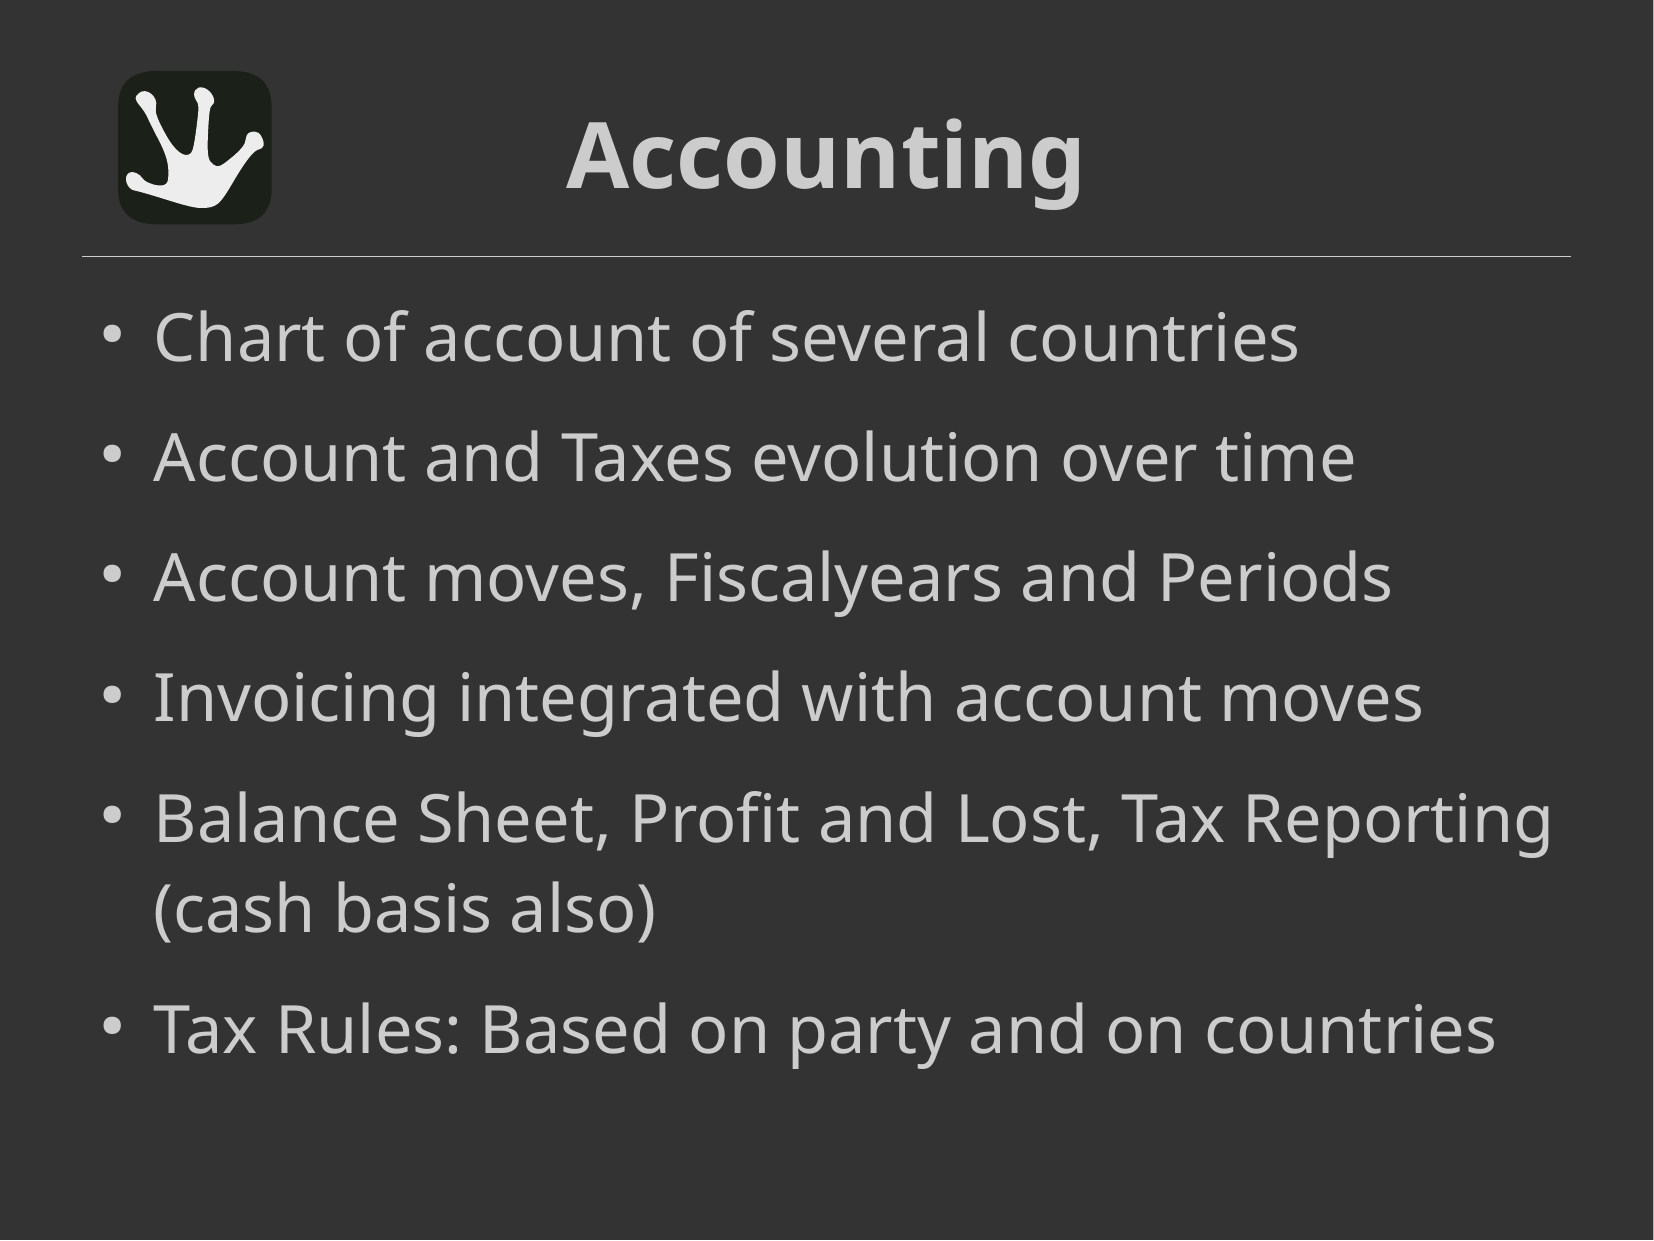

# Accounting
Chart of account of several countries
Account and Taxes evolution over time
Account moves, Fiscalyears and Periods
Invoicing integrated with account moves
Balance Sheet, Profit and Lost, Tax Reporting (cash basis also)
Tax Rules: Based on party and on countries